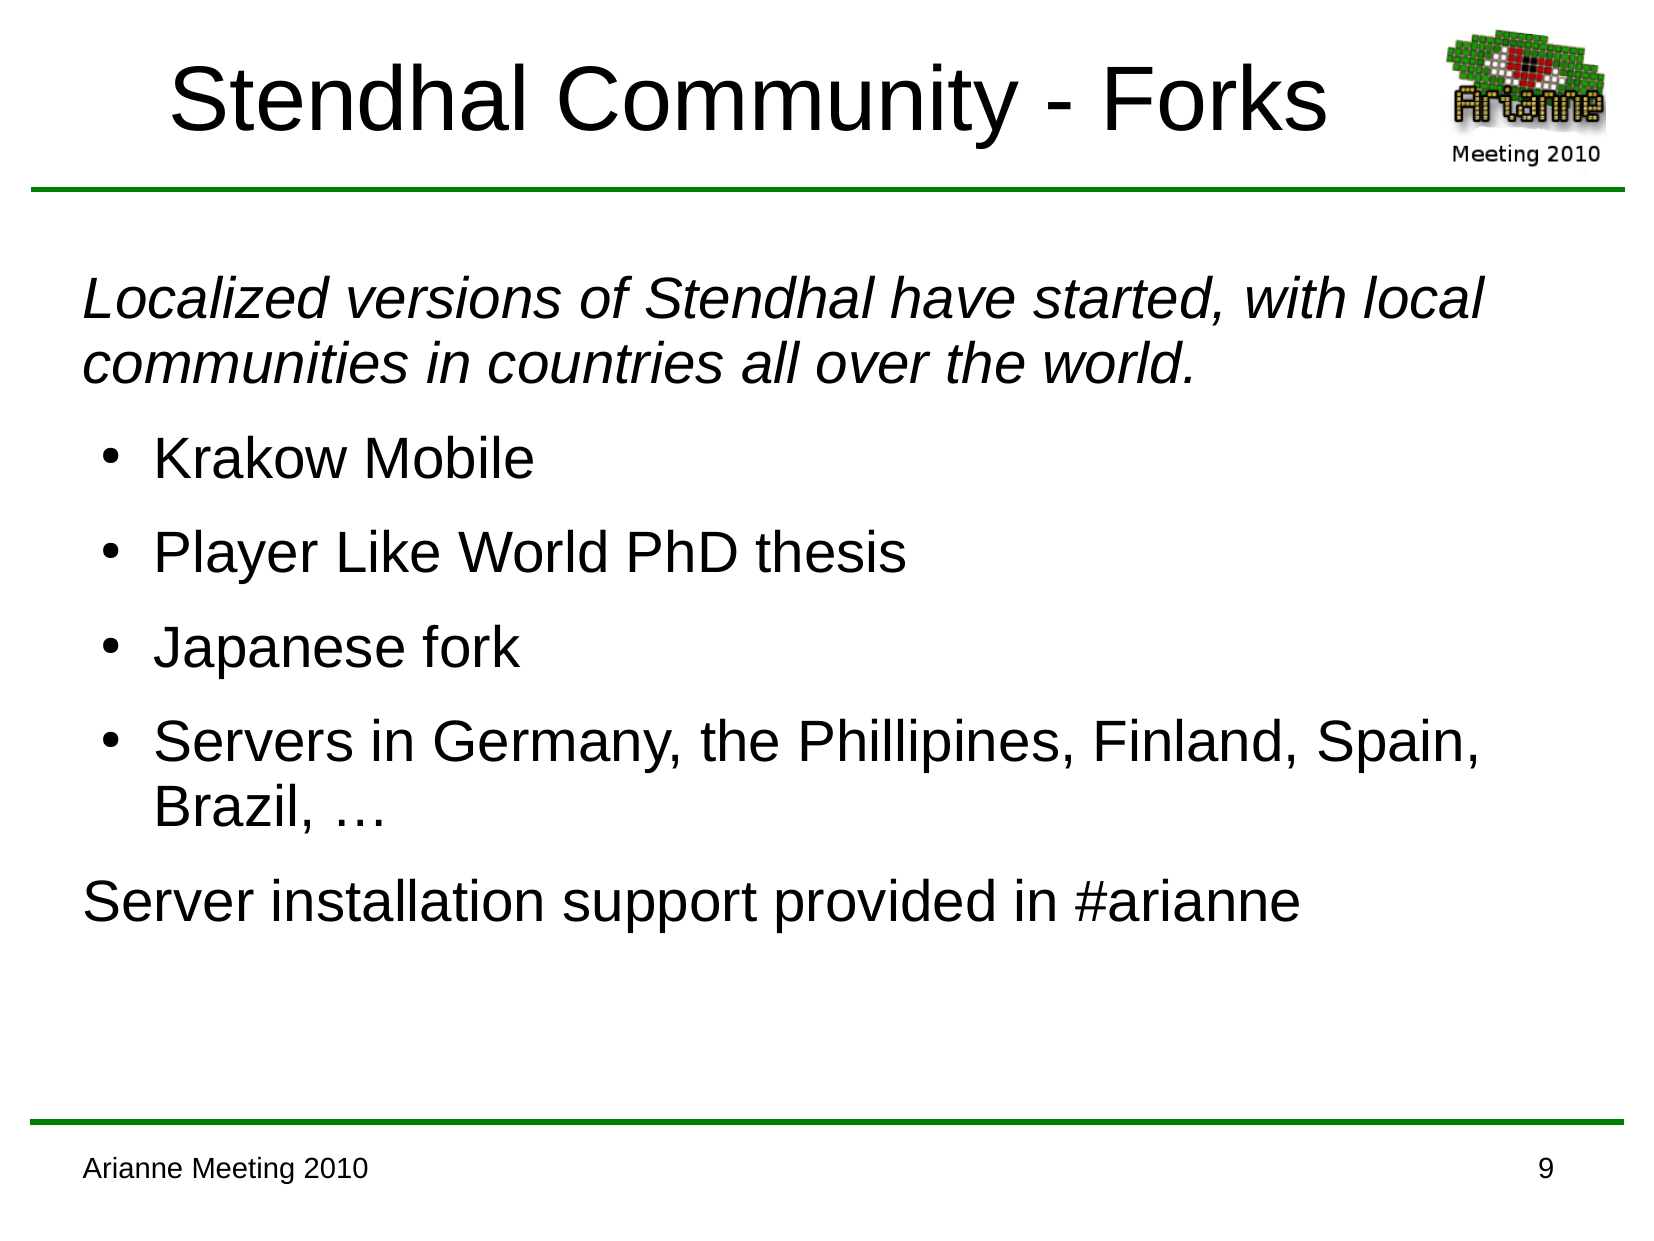

# Stendhal Community - Forks
Localized versions of Stendhal have started, with local communities in countries all over the world.
Krakow Mobile
Player Like World PhD thesis
Japanese fork
Servers in Germany, the Phillipines, Finland, Spain, Brazil, …
Server installation support provided in #arianne
2010-03-13
9